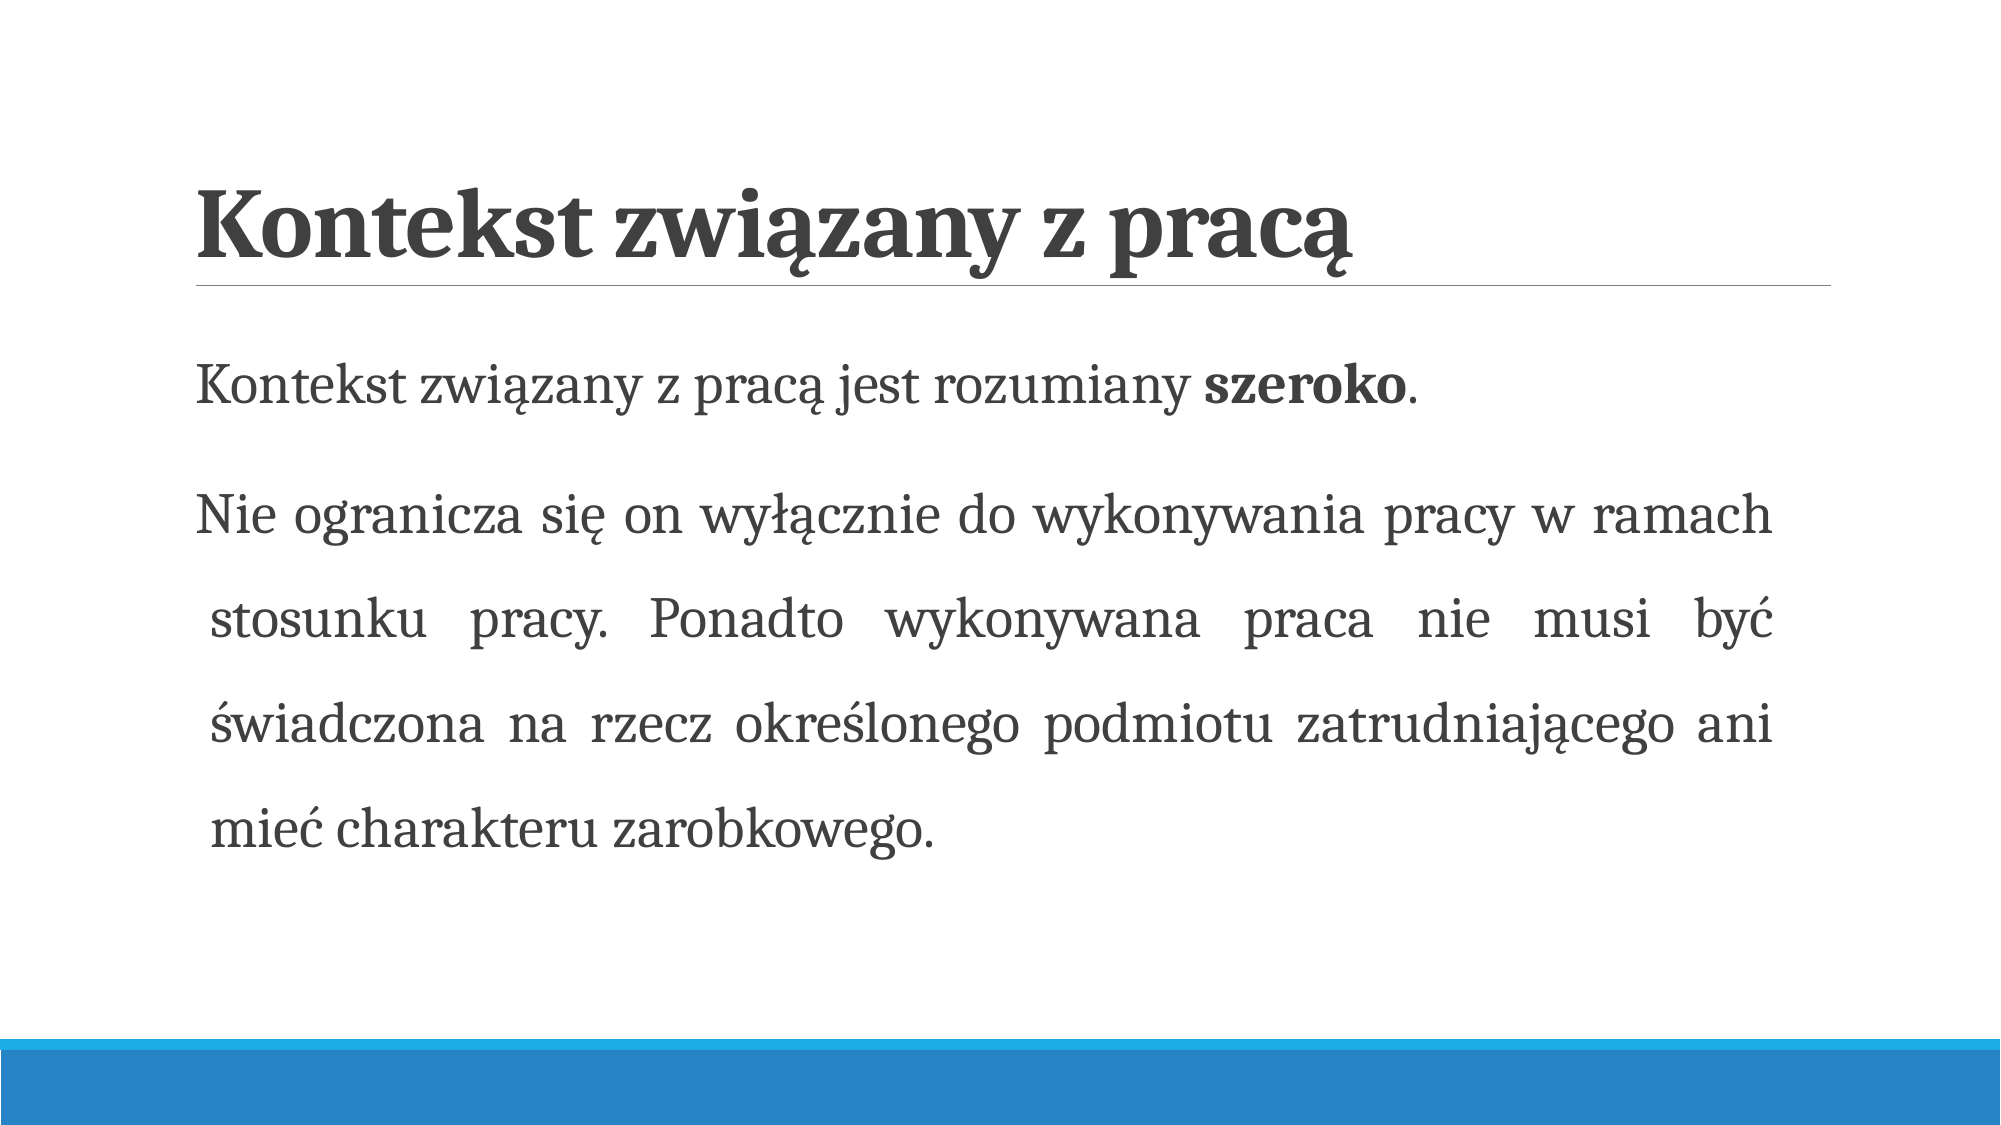

# Kontekst związany z pracą
Kontekst związany z pracą jest rozumiany szeroko.
Nie ogranicza się on wyłącznie do wykonywania pracy w ramach stosunku pracy. Ponadto wykonywana praca nie musi być świadczona na rzecz określonego podmiotu zatrudniającego ani mieć charakteru zarobkowego.